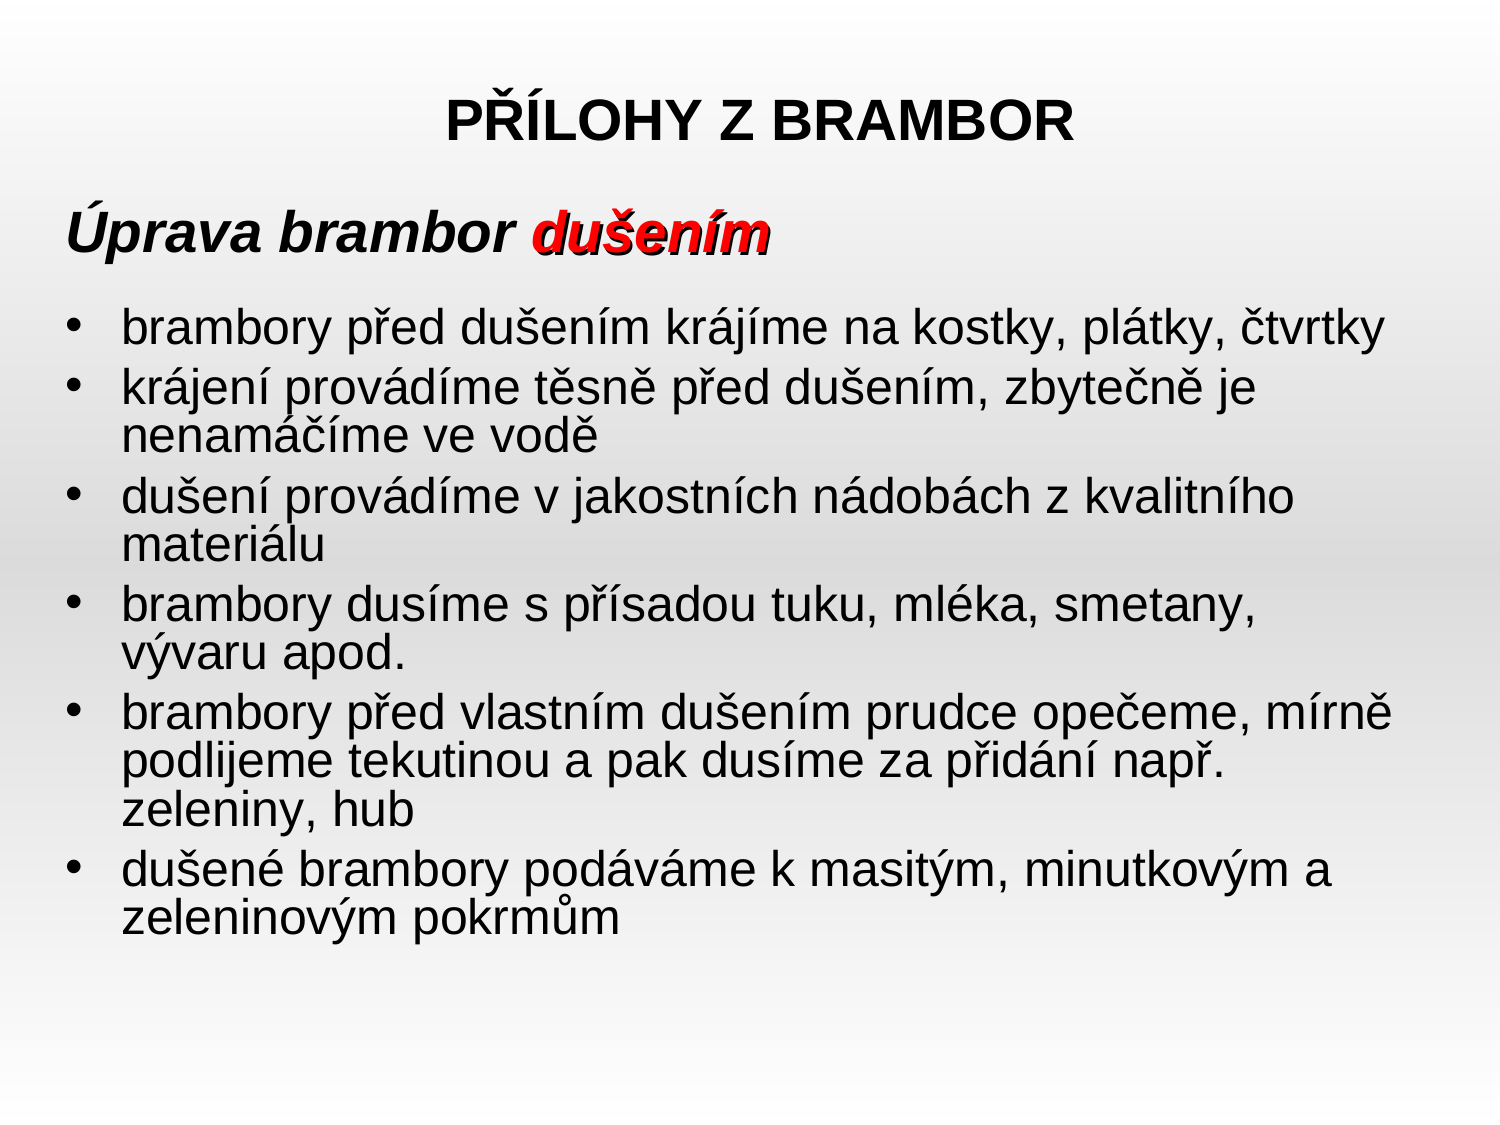

# PŘÍLOHY Z BRAMBOR
Úprava brambor dušením
brambory před dušením krájíme na kostky, plátky, čtvrtky
krájení provádíme těsně před dušením, zbytečně je nenamáčíme ve vodě
dušení provádíme v jakostních nádobách z kvalitního materiálu
brambory dusíme s přísadou tuku, mléka, smetany, vývaru apod.
brambory před vlastním dušením prudce opečeme, mírně podlijeme tekutinou a pak dusíme za přidání např. zeleniny, hub
dušené brambory podáváme k masitým, minutkovým a zeleninovým pokrmům